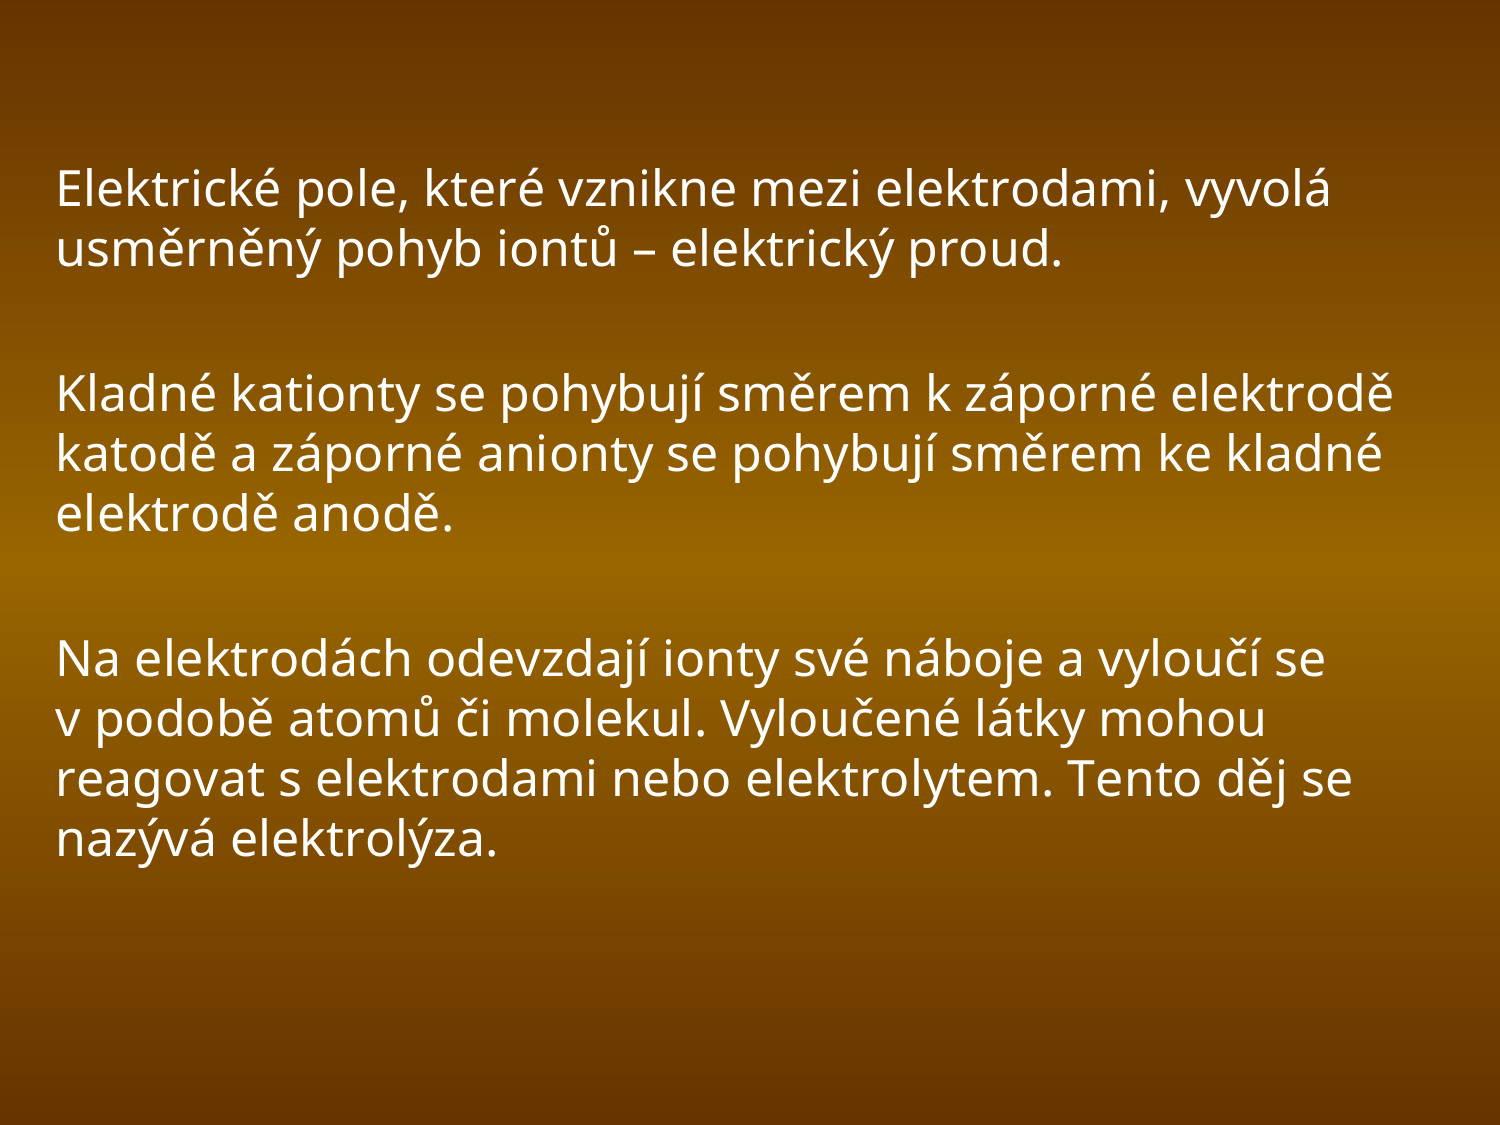

Elektrické pole, které vznikne mezi elektrodami, vyvolá usměrněný pohyb iontů – elektrický proud.
Kladné kationty se pohybují směrem k záporné elektrodě katodě a záporné anionty se pohybují směrem ke kladné elektrodě anodě.
Na elektrodách odevzdají ionty své náboje a vyloučí se
v podobě atomů či molekul. Vyloučené látky mohou reagovat s elektrodami nebo elektrolytem. Tento děj se nazývá elektrolýza.